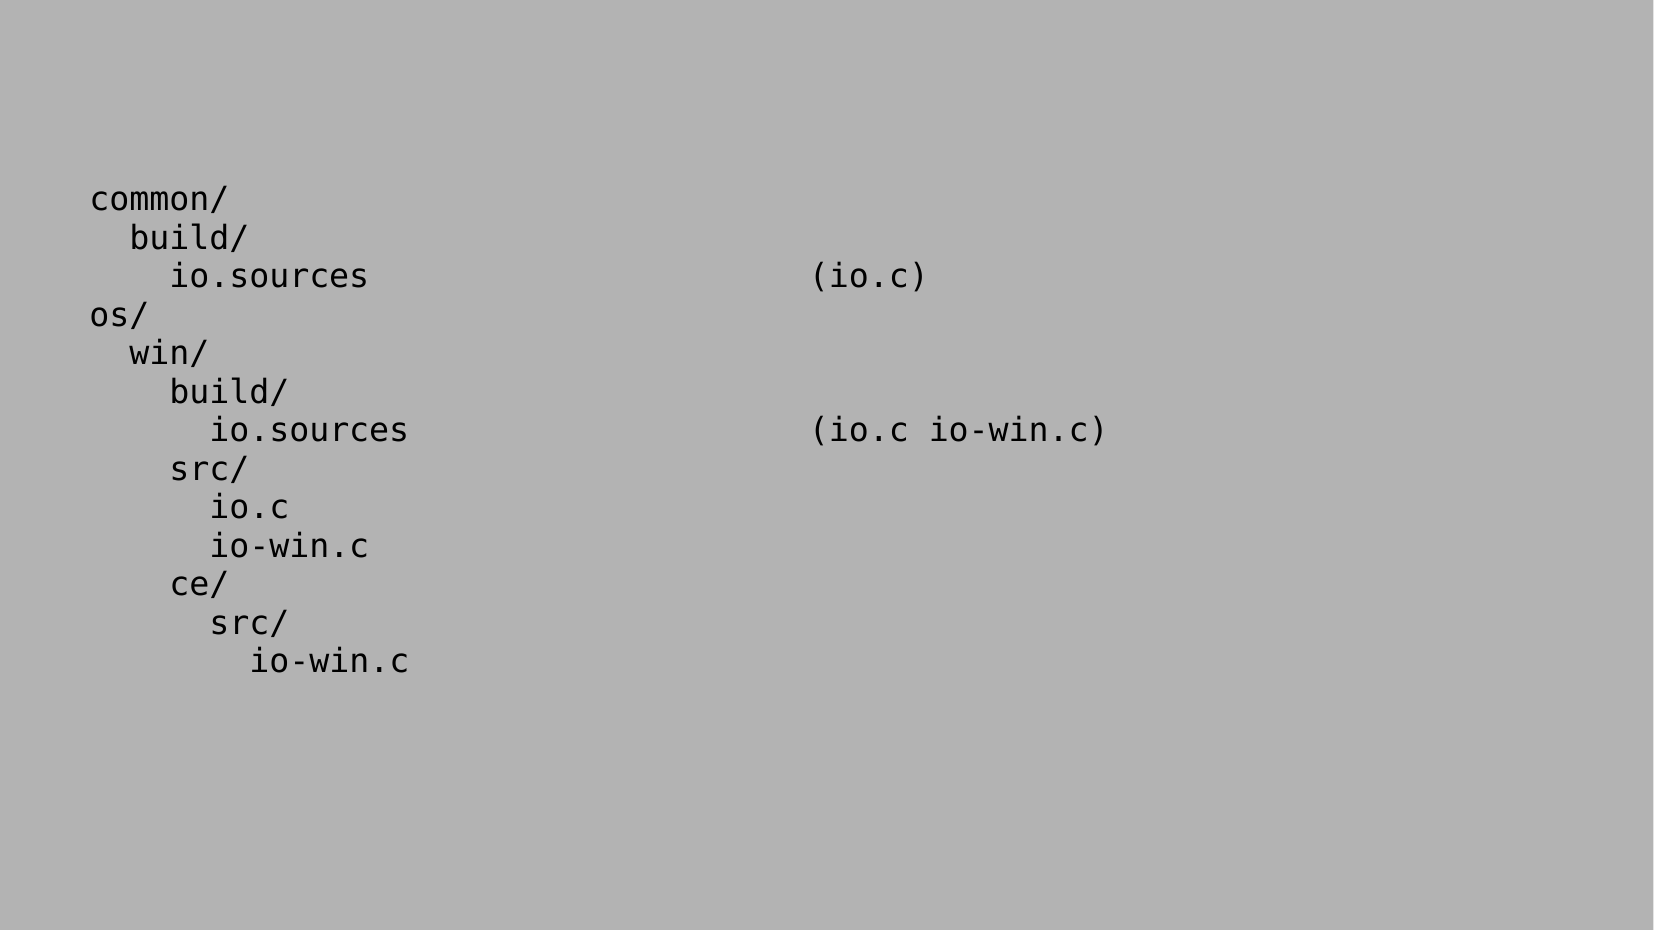

# common/
 build/
 io.sources (io.c)
 os/
 win/
 build/
 io.sources (io.c io-win.c)
 src/
 io.c
 io-win.c
 ce/
 src/
 io-win.c